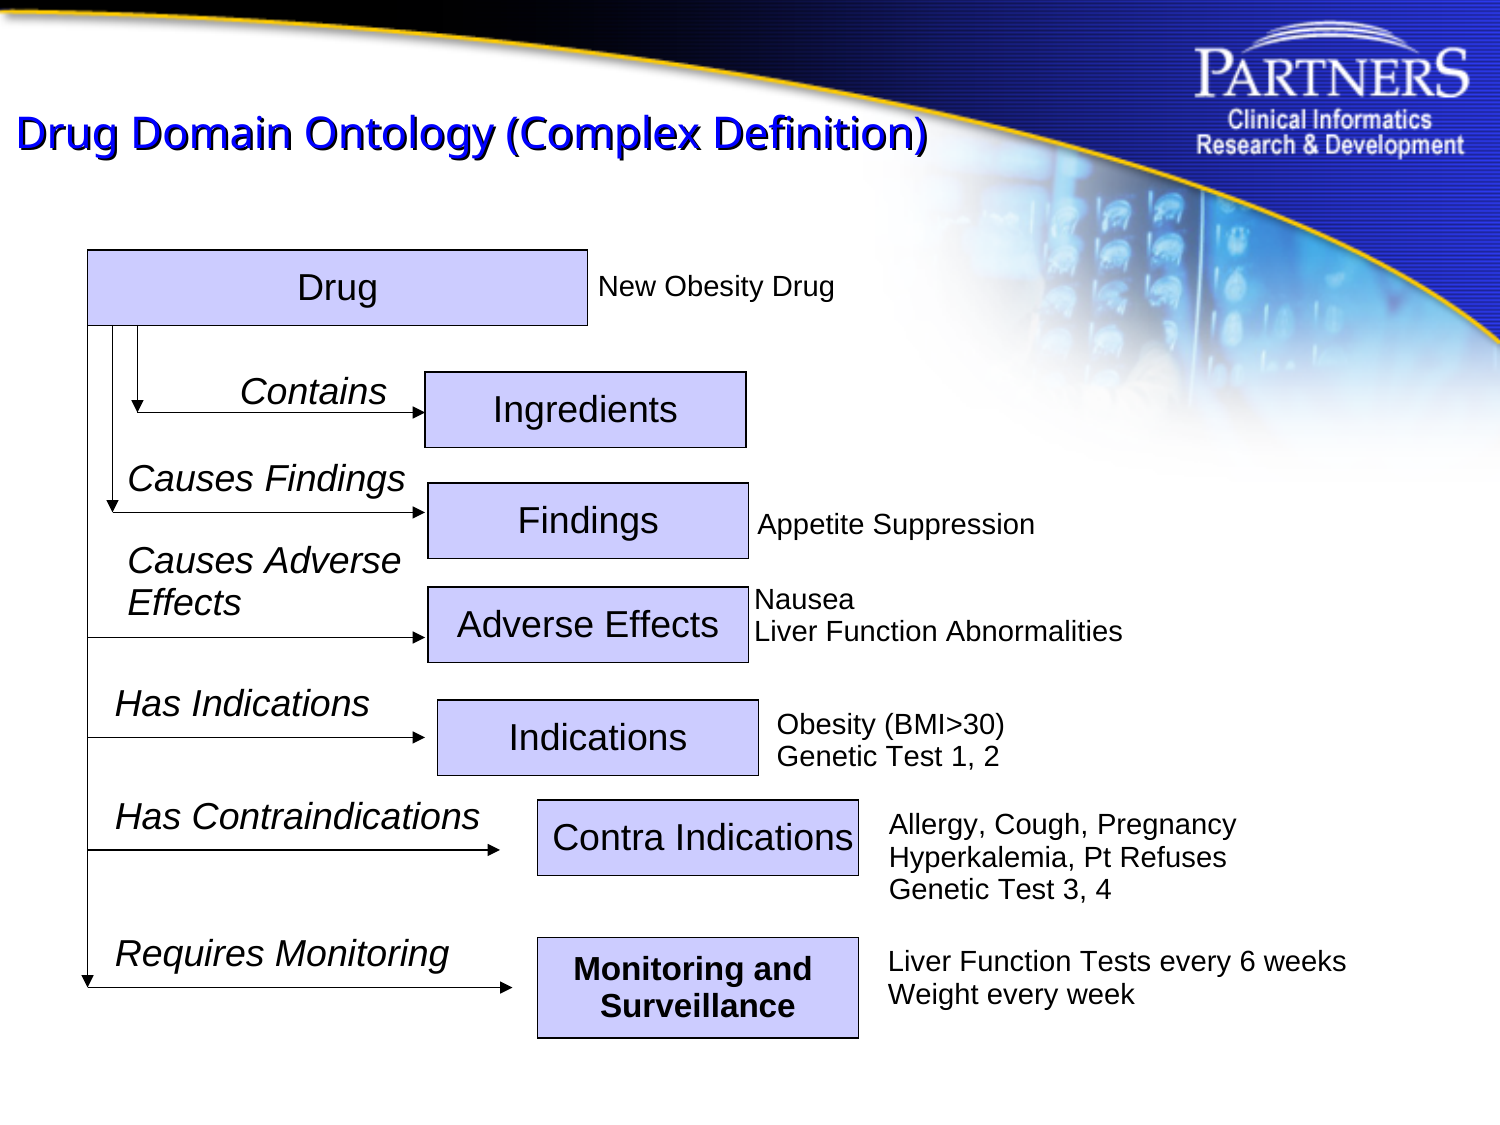

# Drug Domain Ontology (Complex Definition)
Drug
New Obesity Drug
Contains
Ingredients
Causes Findings
Findings
Appetite Suppression
Causes Adverse Effects
Nausea
Liver Function Abnormalities
Adverse Effects
Has Indications
Indications
Obesity (BMI>30)
Genetic Test 1, 2
Has Contraindications
Contra Indications
Allergy, Cough, Pregnancy
Hyperkalemia, Pt Refuses
Genetic Test 3, 4
Requires Monitoring
Monitoring and
Surveillance
Liver Function Tests every 6 weeks
Weight every week